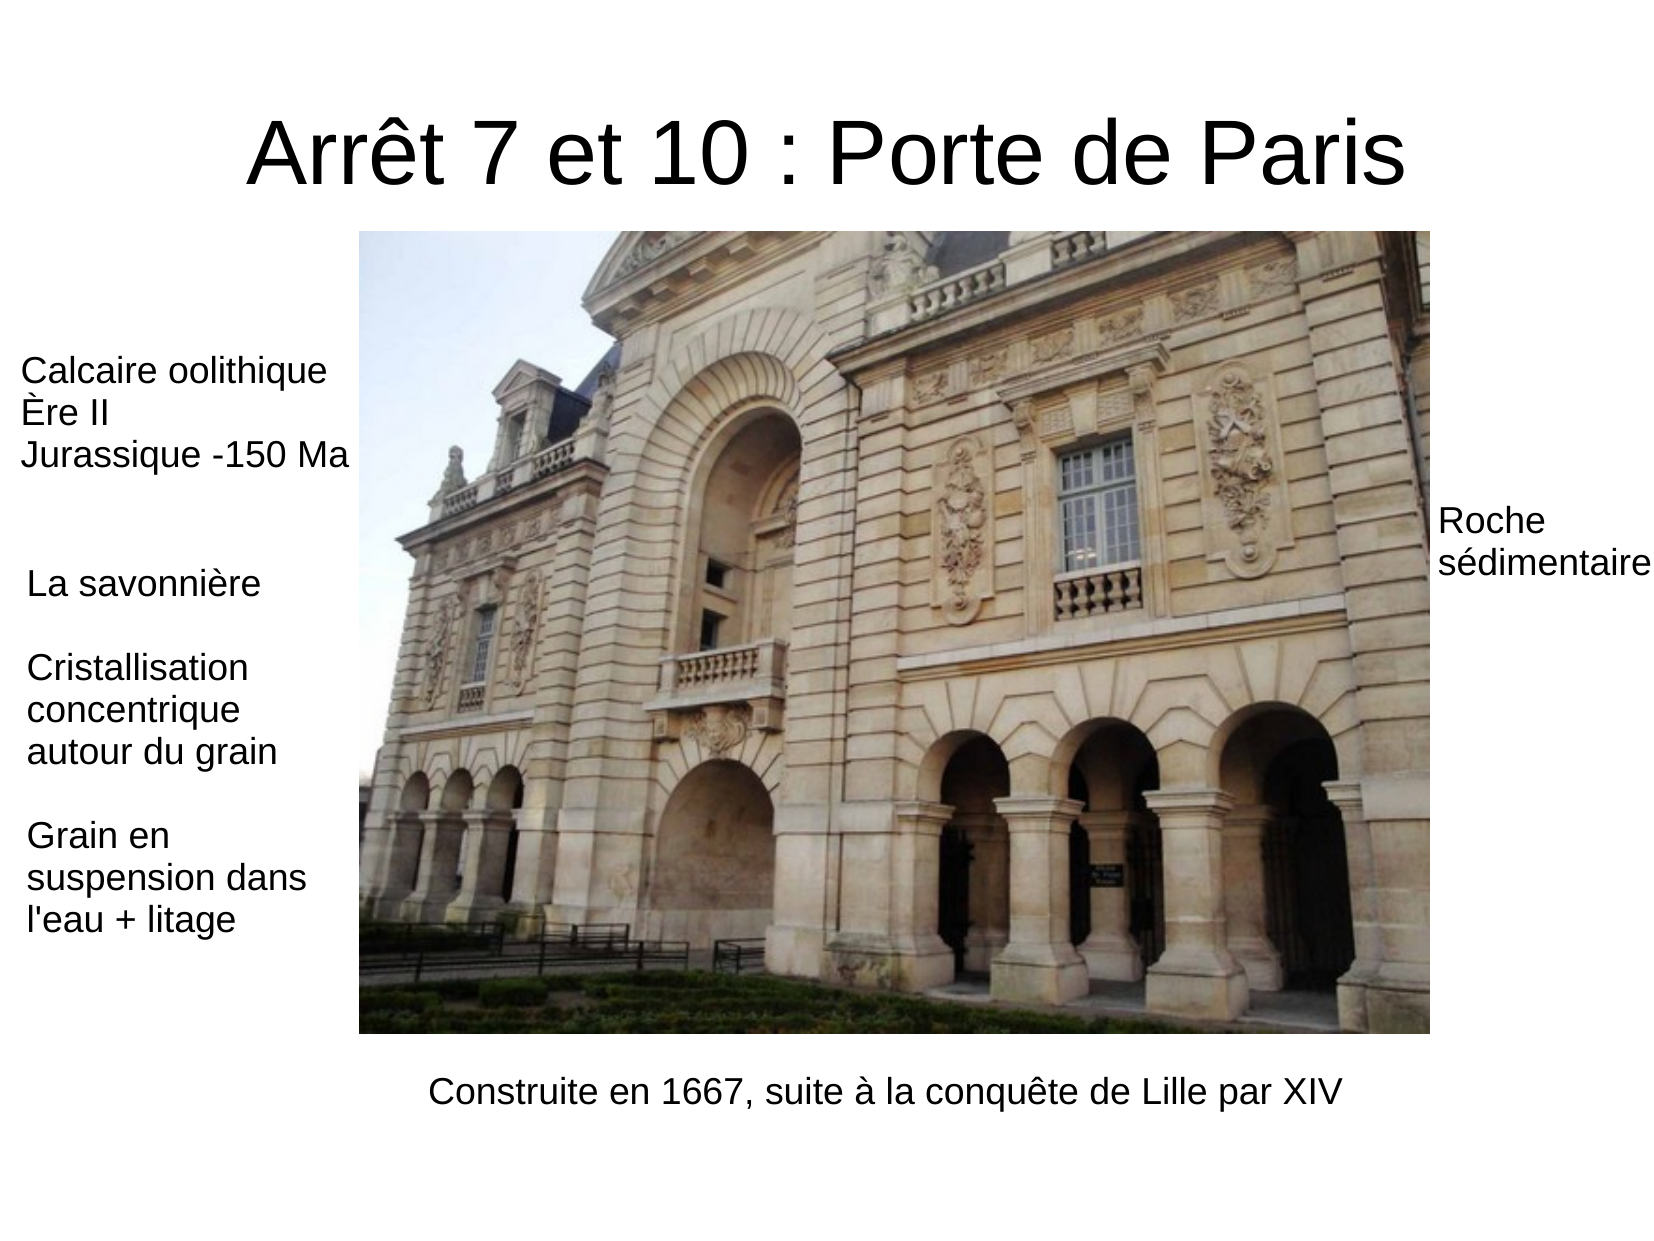

# Arrêt 7 et 10 : Porte de Paris
Calcaire oolithique
Ère II
Jurassique -150 Ma
Roche sédimentaire
La savonnière
Cristallisation concentrique autour du grain
Grain en suspension dans l'eau + litage
Construite en 1667, suite à la conquête de Lille par XIV